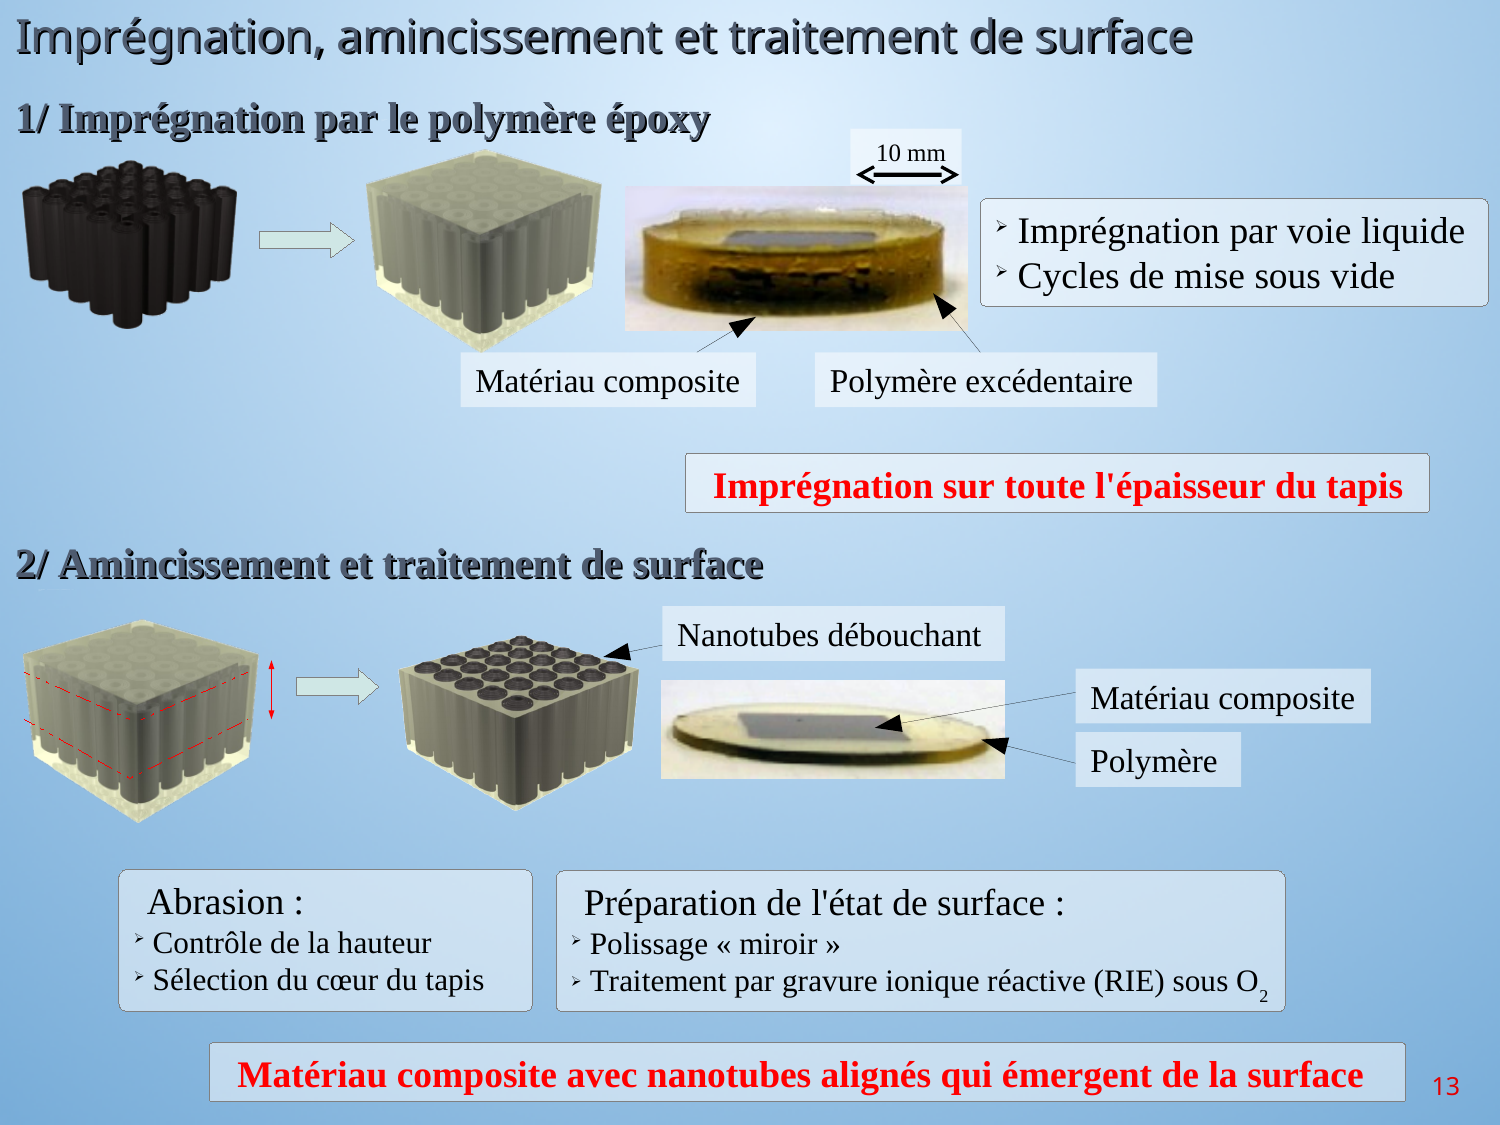

# Imprégnation, amincissement et traitement de surface
1/ Imprégnation par le polymère époxy
10 mm
 Imprégnation par voie liquide
 Cycles de mise sous vide
Matériau composite
Polymère excédentaire
Imprégnation sur toute l'épaisseur du tapis
2/ Amincissement et traitement de surface
Nanotubes débouchant
Matériau composite
Polymère
Abrasion :
 Contrôle de la hauteur
 Sélection du cœur du tapis
Préparation de l'état de surface :
 Polissage « miroir »
 Traitement par gravure ionique réactive (RIE) sous O2
Matériau composite avec nanotubes alignés qui émergent de la surface